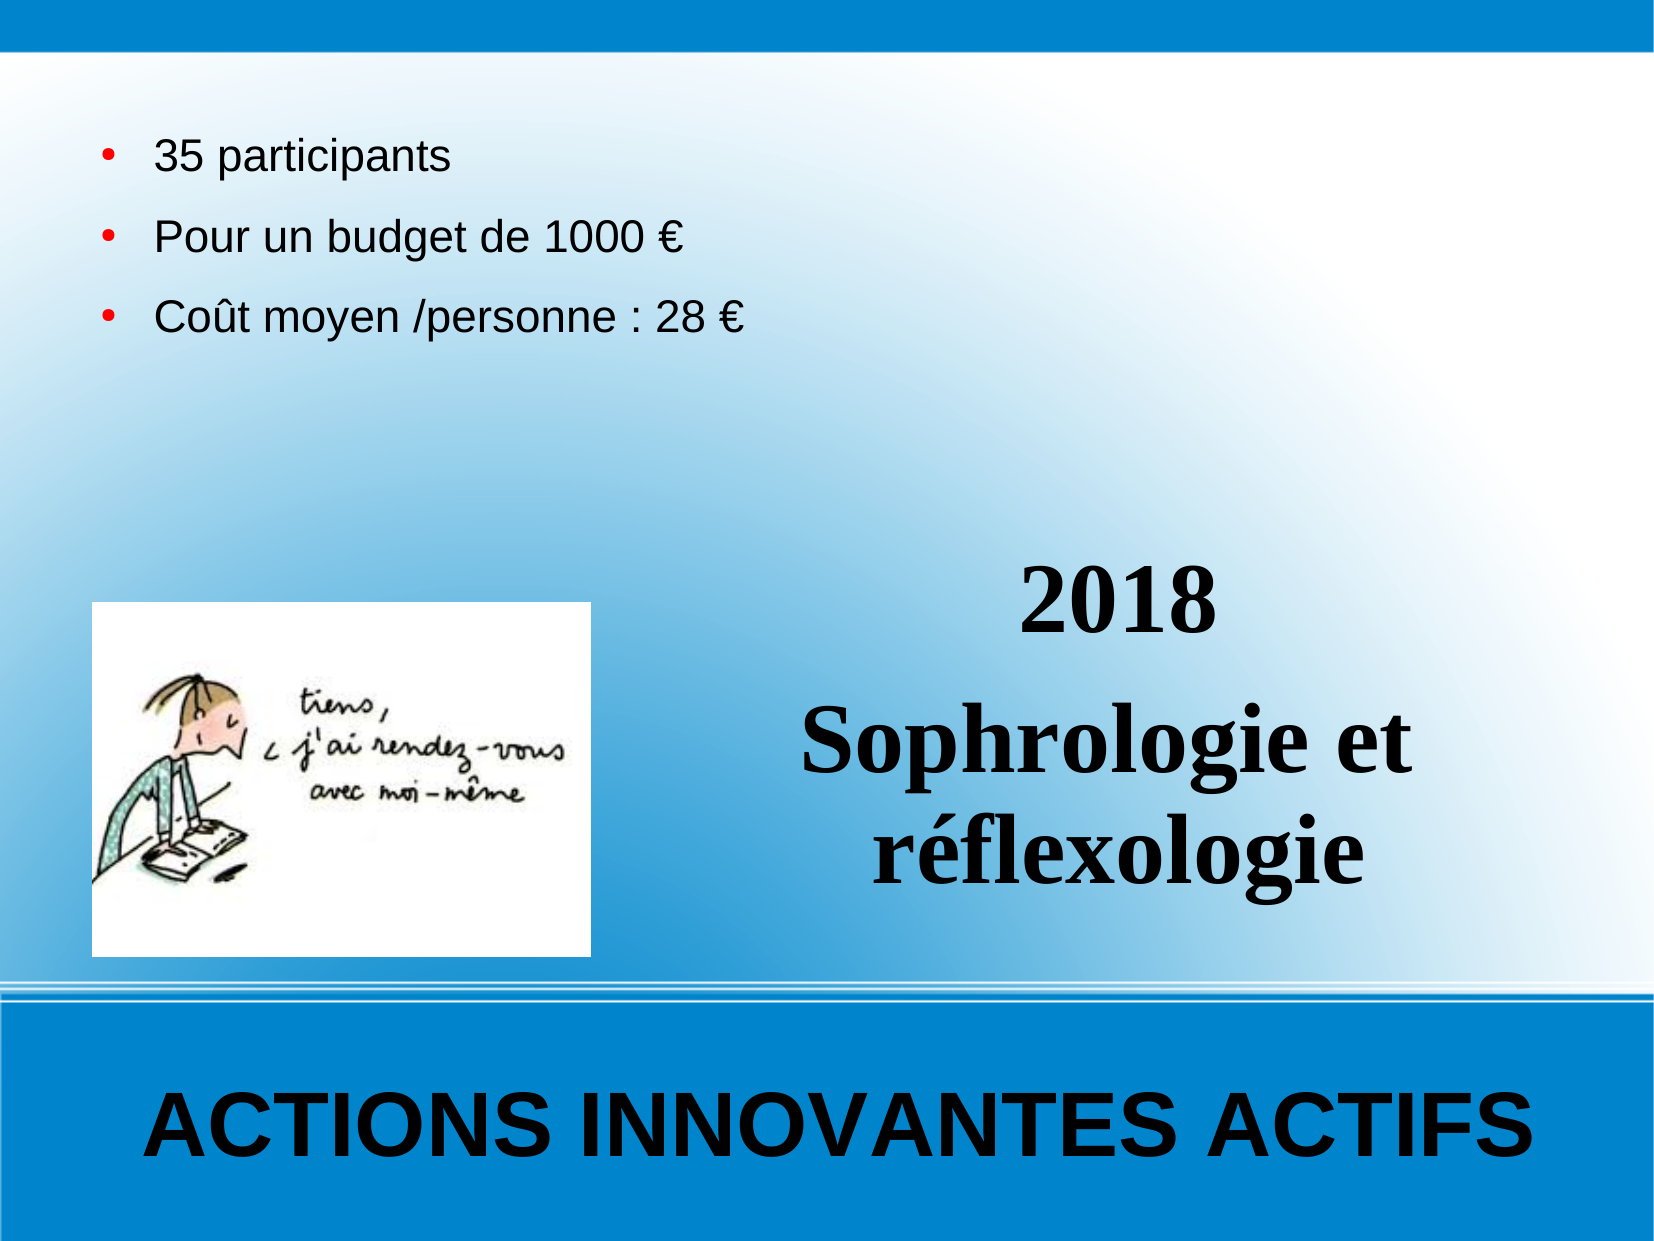

35 participants
Pour un budget de 1000 €
Coût moyen /personne : 28 €
2018
Sophrologie et réflexologie
# ACTIONS INNOVANTES ACTIFS